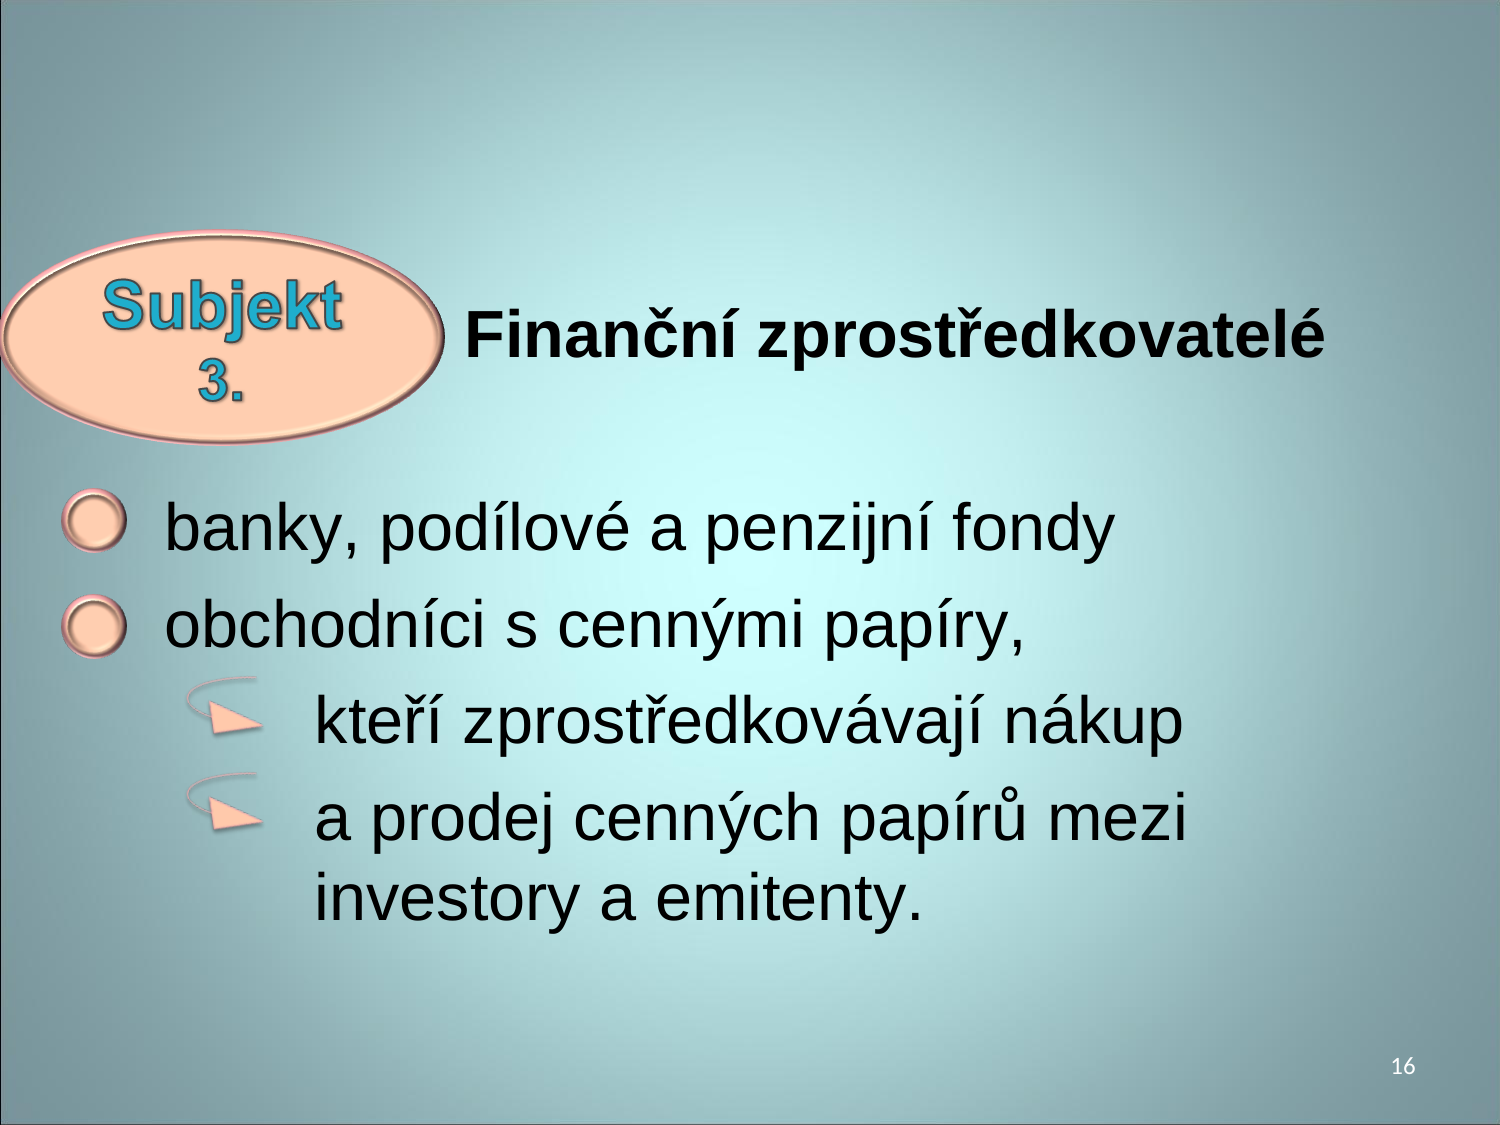

# Finanční zprostředkovatelé
		banky, podílové a penzijní fondy
		obchodníci s cennými papíry,
			kteří zprostředkovávají nákup
			a prodej cenných papírů mezi
		investory a emitenty.